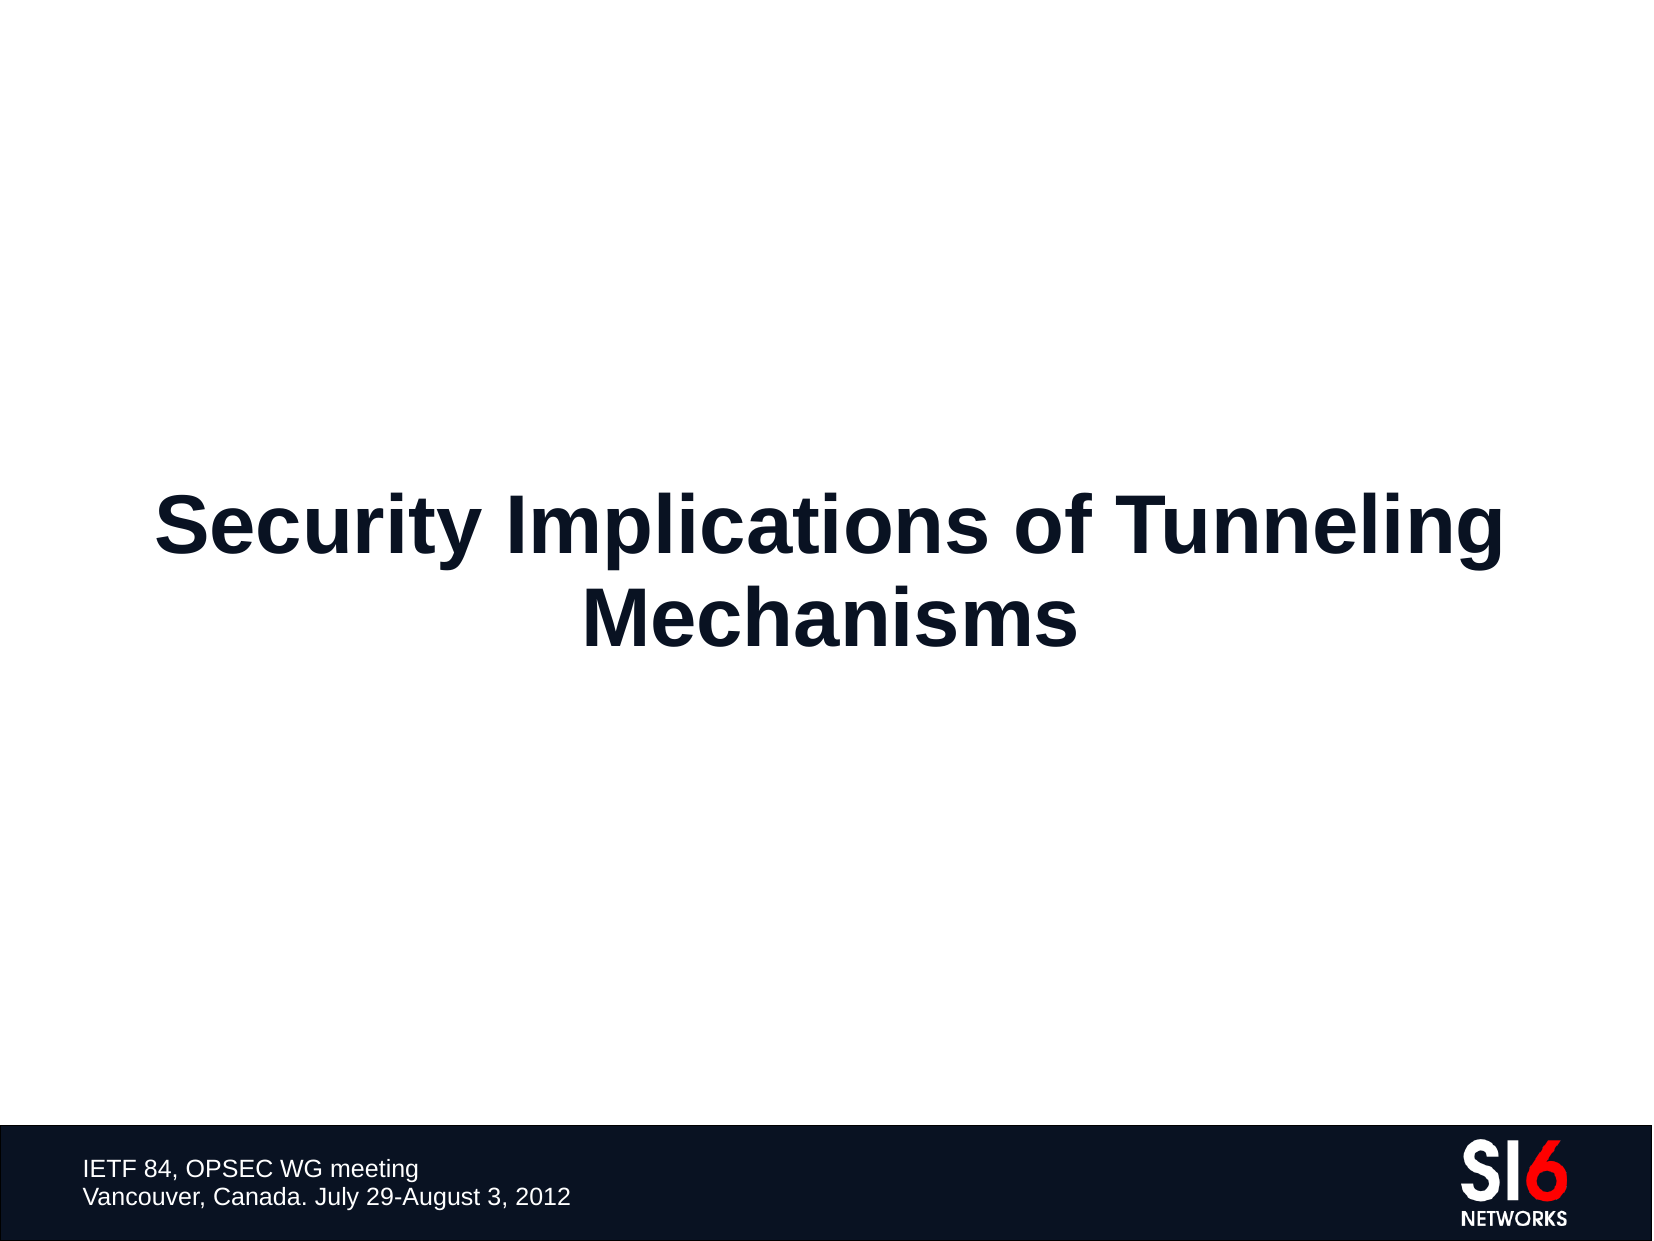

# Security Implications of Tunneling Mechanisms
8